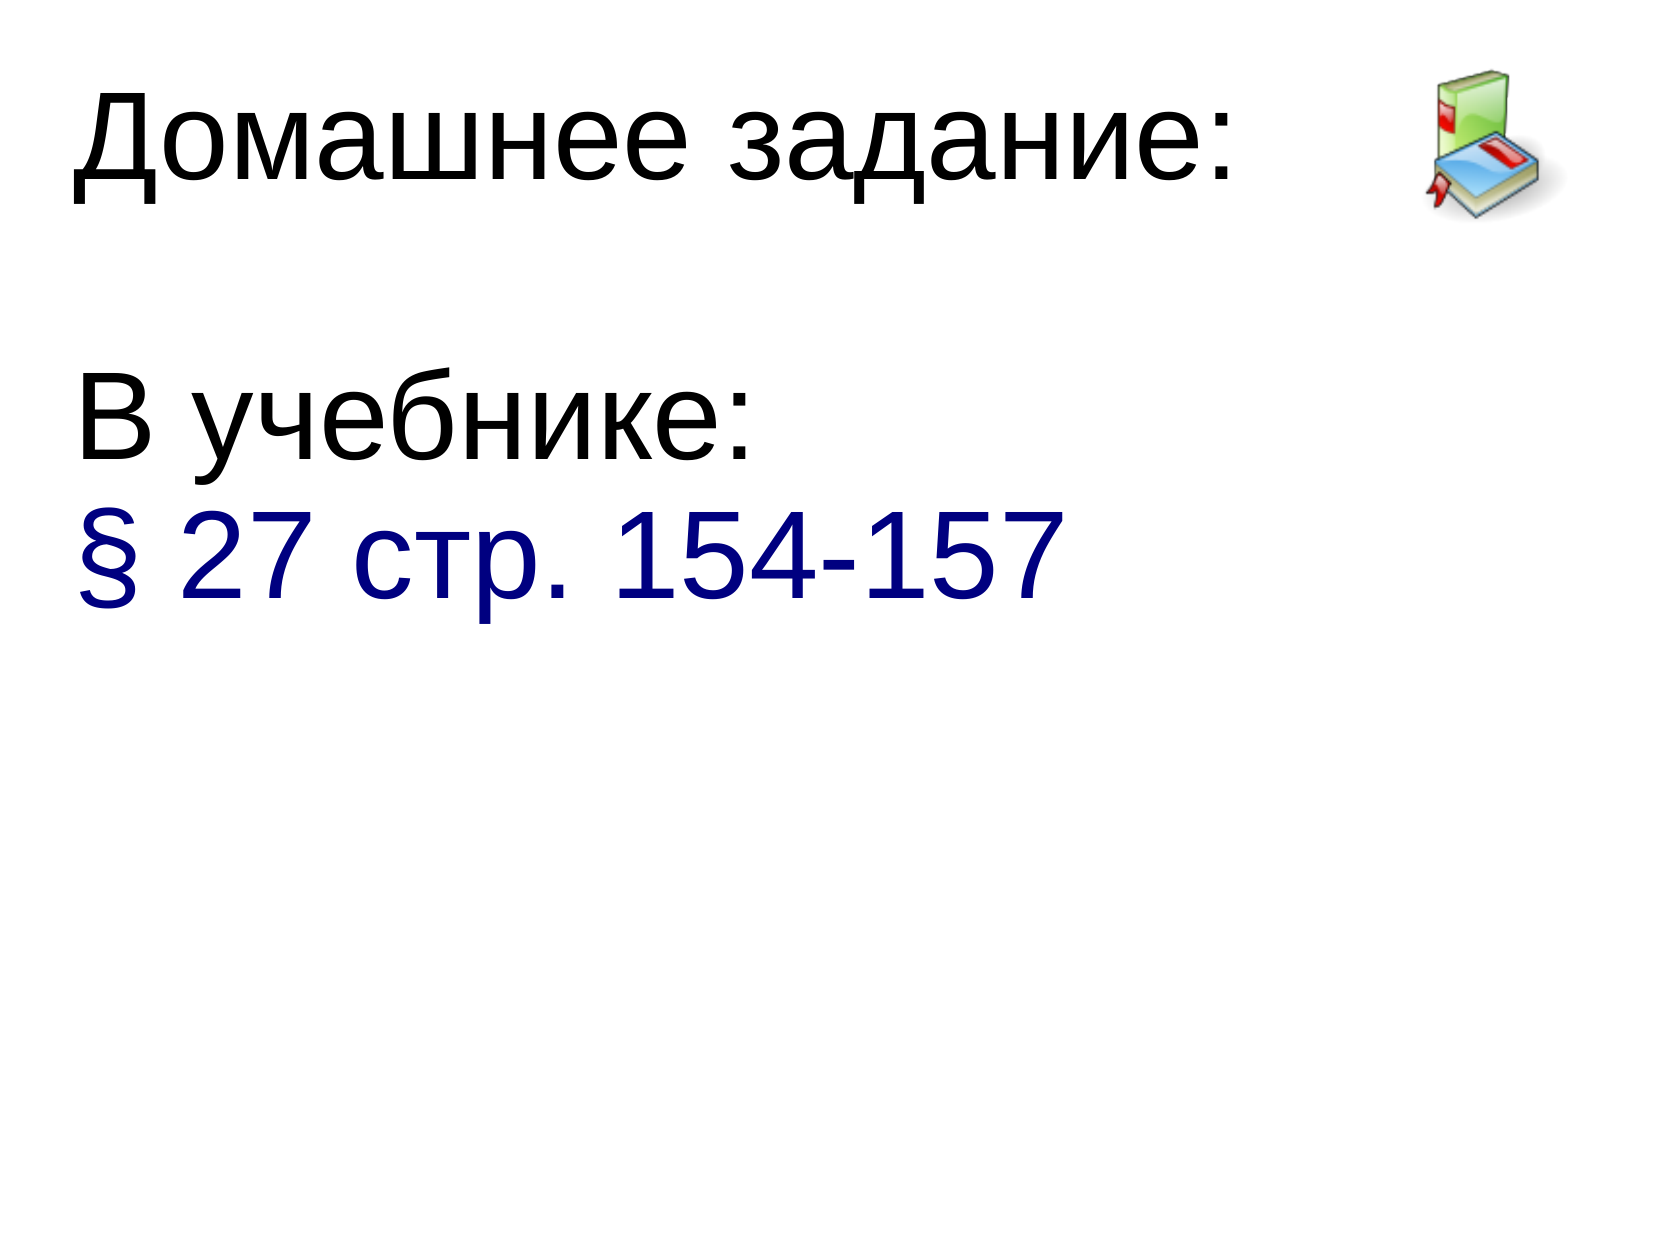

Домашнее задание:
В учебнике:
§ 27 стр. 154-157